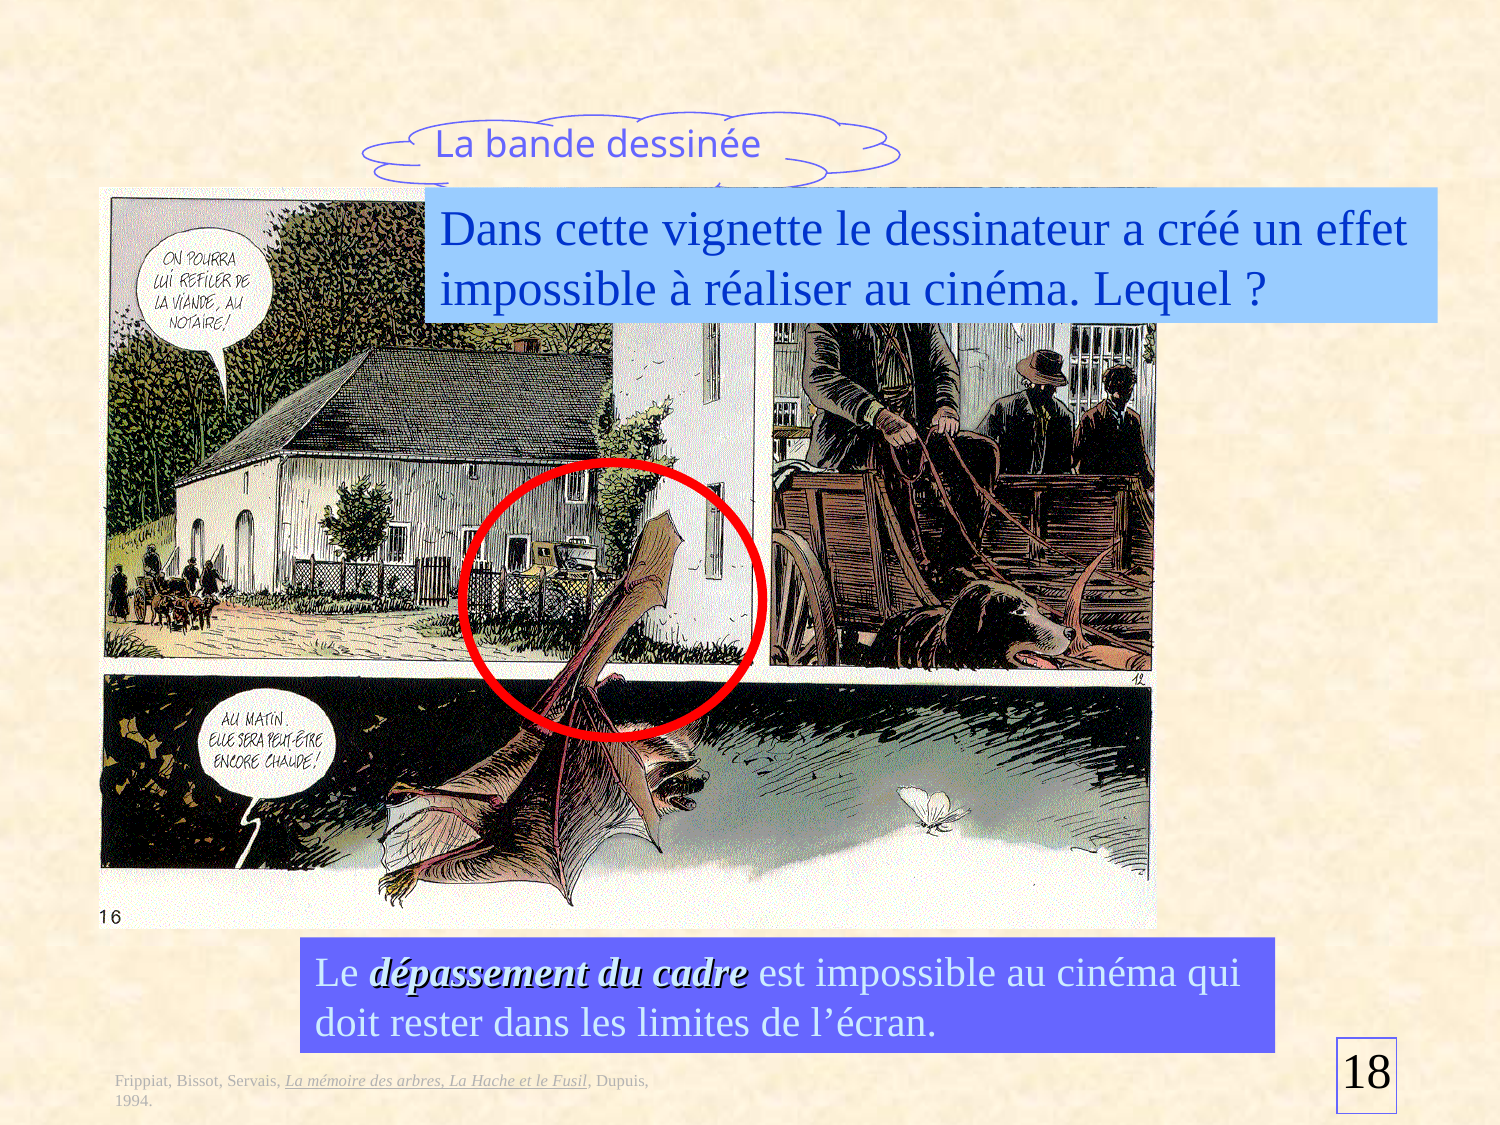

Dans cette vignette le dessinateur a créé un effet impossible à réaliser au cinéma. Lequel ?
Le dépassement du cadre est impossible au cinéma qui doit rester dans les limites de l’écran.
18
Frippiat, Bissot, Servais, La mémoire des arbres, La Hache et le Fusil, Dupuis, 1994.